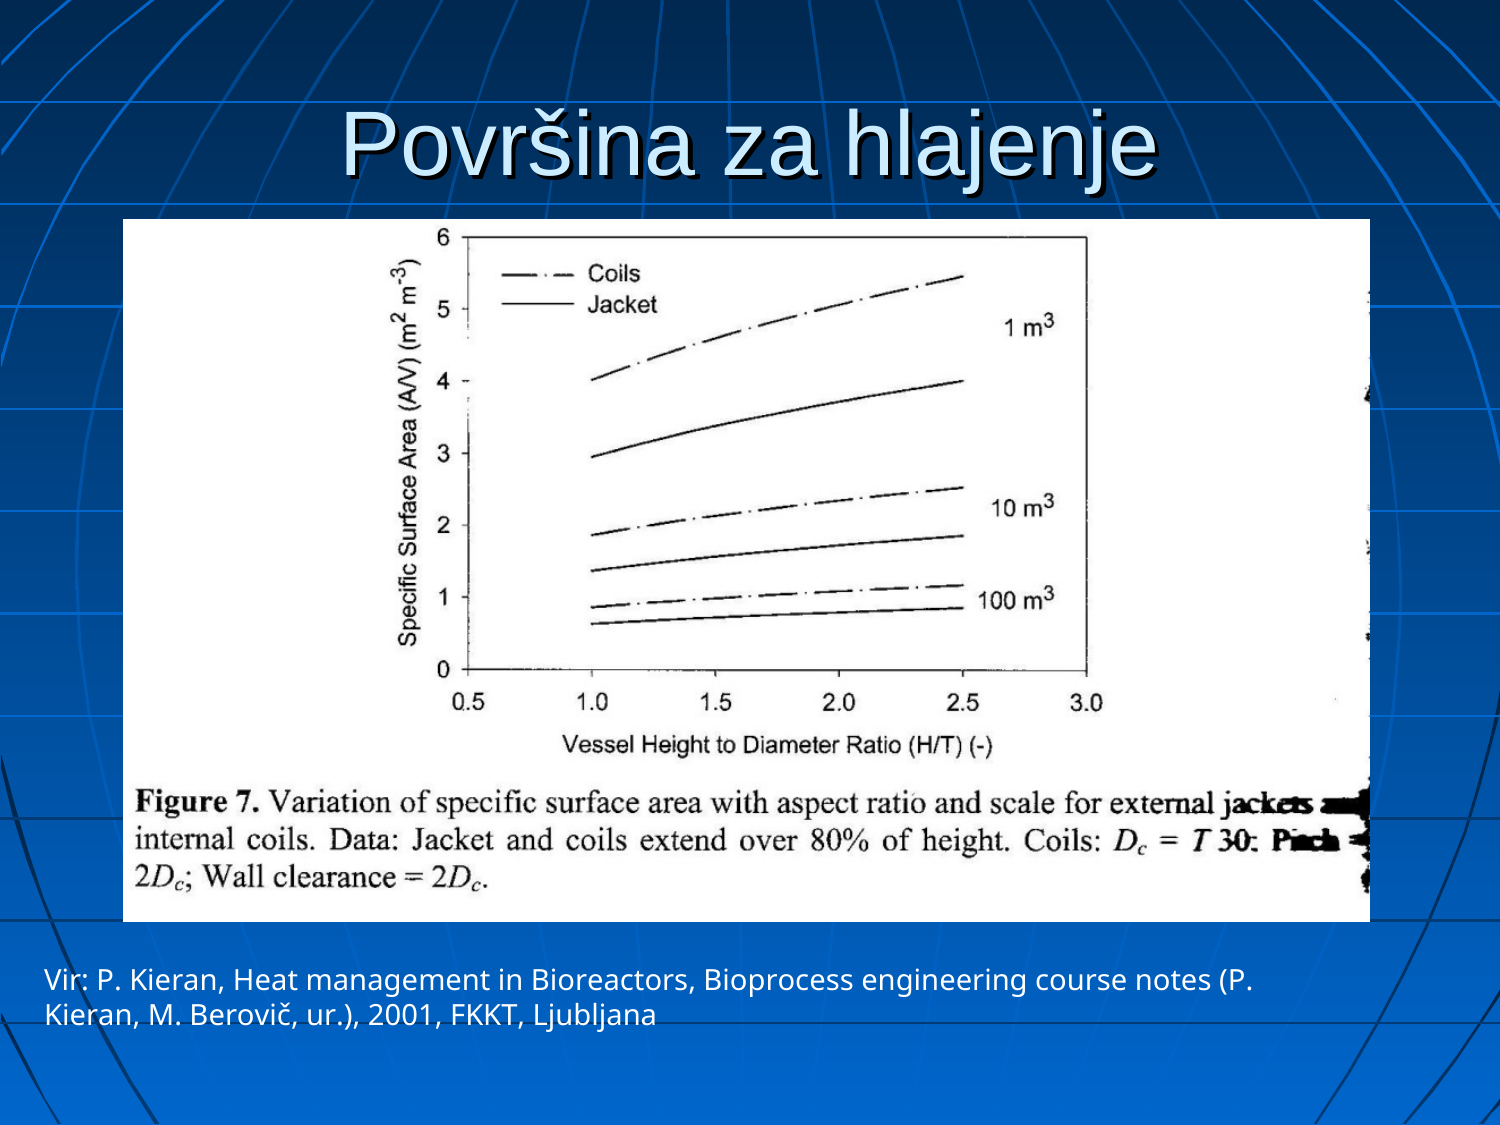

# Površina za hlajenje
Vir: P. Kieran, Heat management in Bioreactors, Bioprocess engineering course notes (P. Kieran, M. Berovič, ur.), 2001, FKKT, Ljubljana